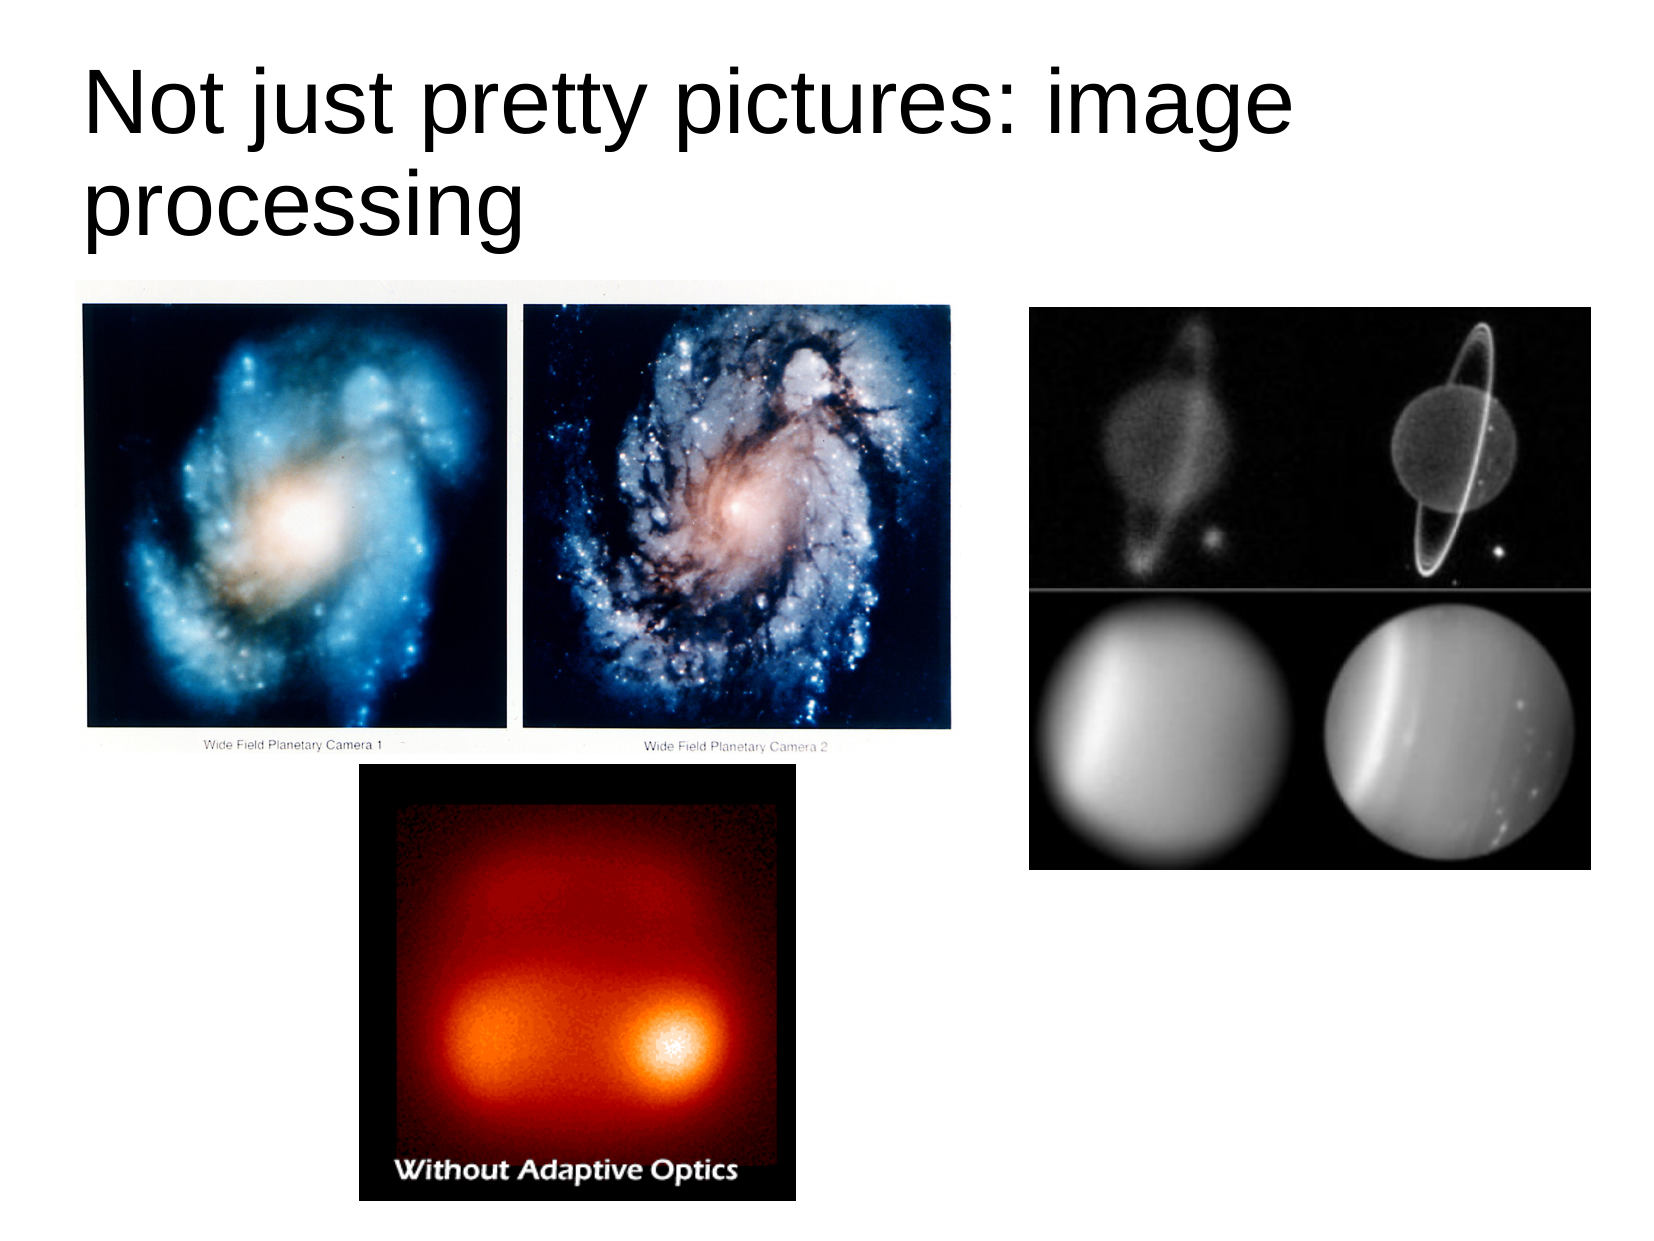

# Not just pretty pictures: image processing